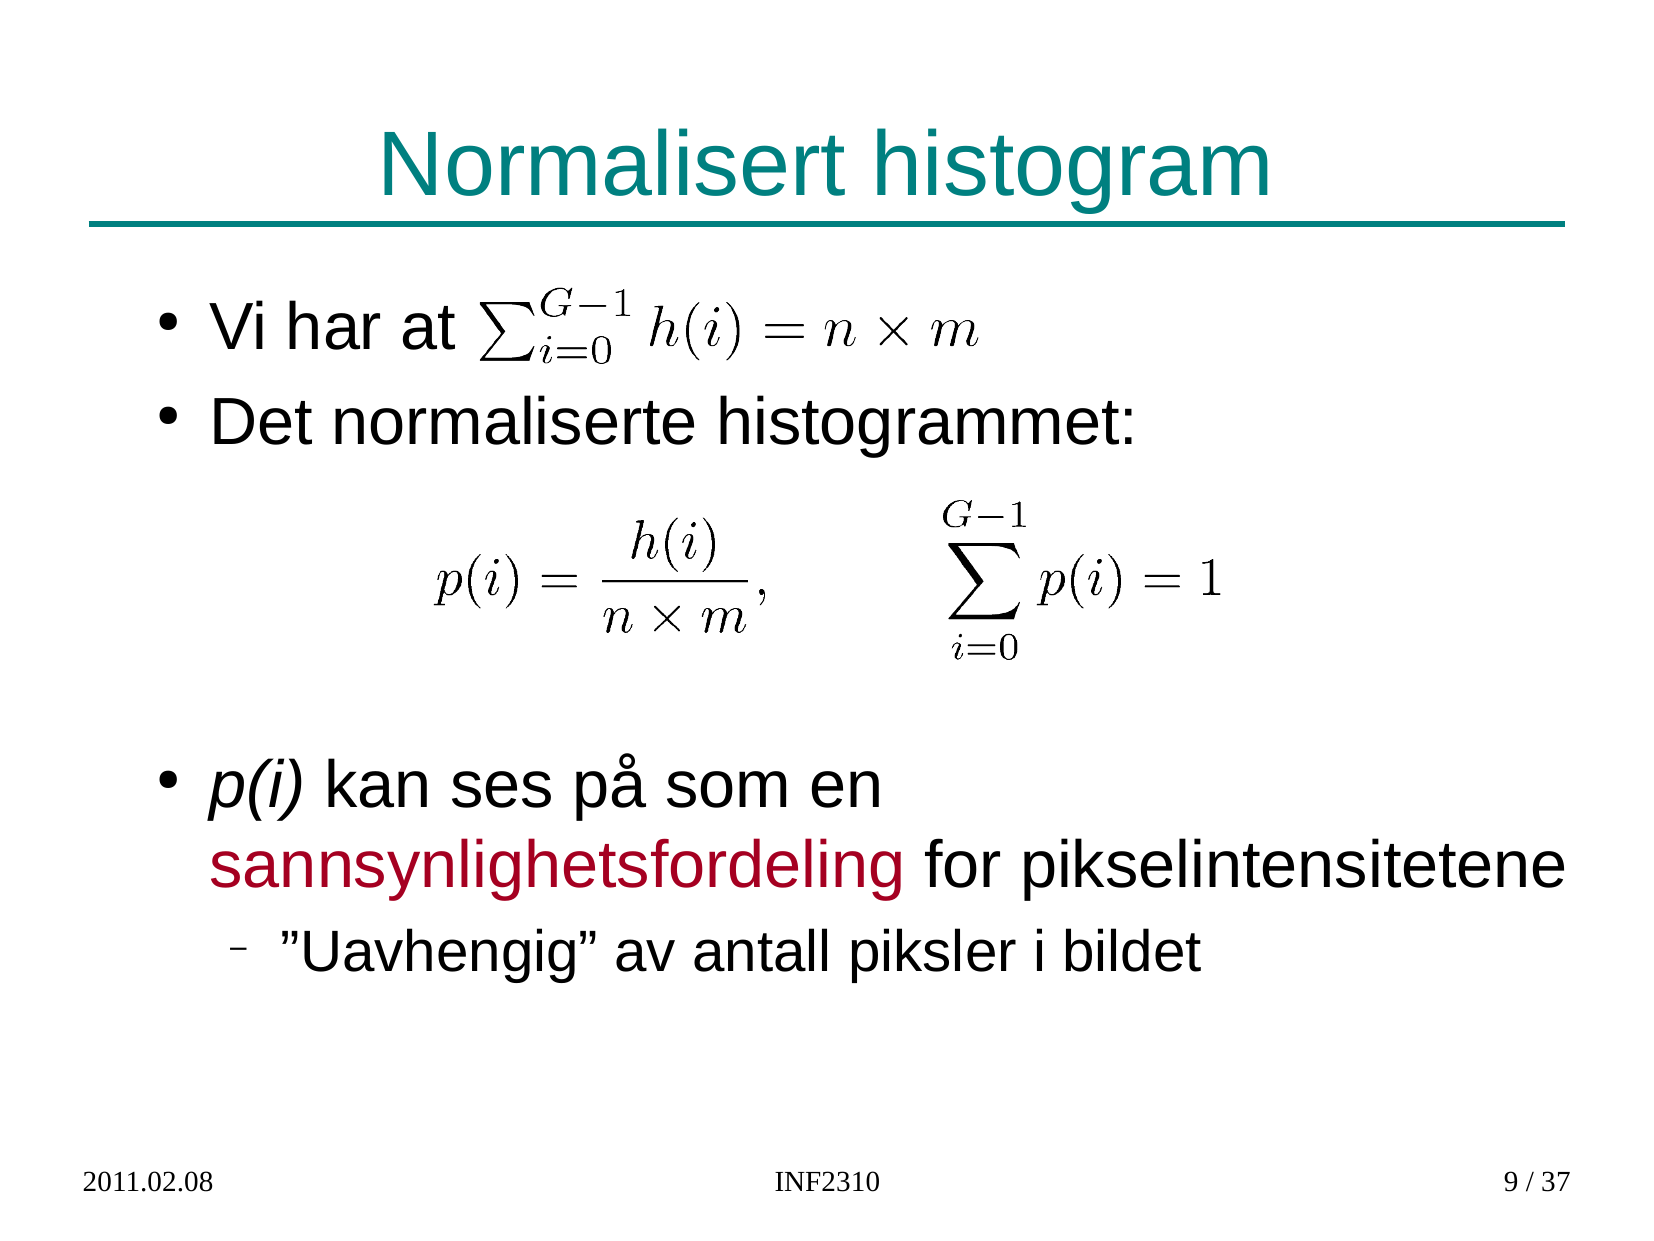

# Normalisert histogram
Vi har at
Det normaliserte histogrammet:
p(i) kan ses på som en sannsynlighetsfordeling for pikselintensitetene
”Uavhengig” av antall piksler i bildet
2011.02.08
INF2310
9